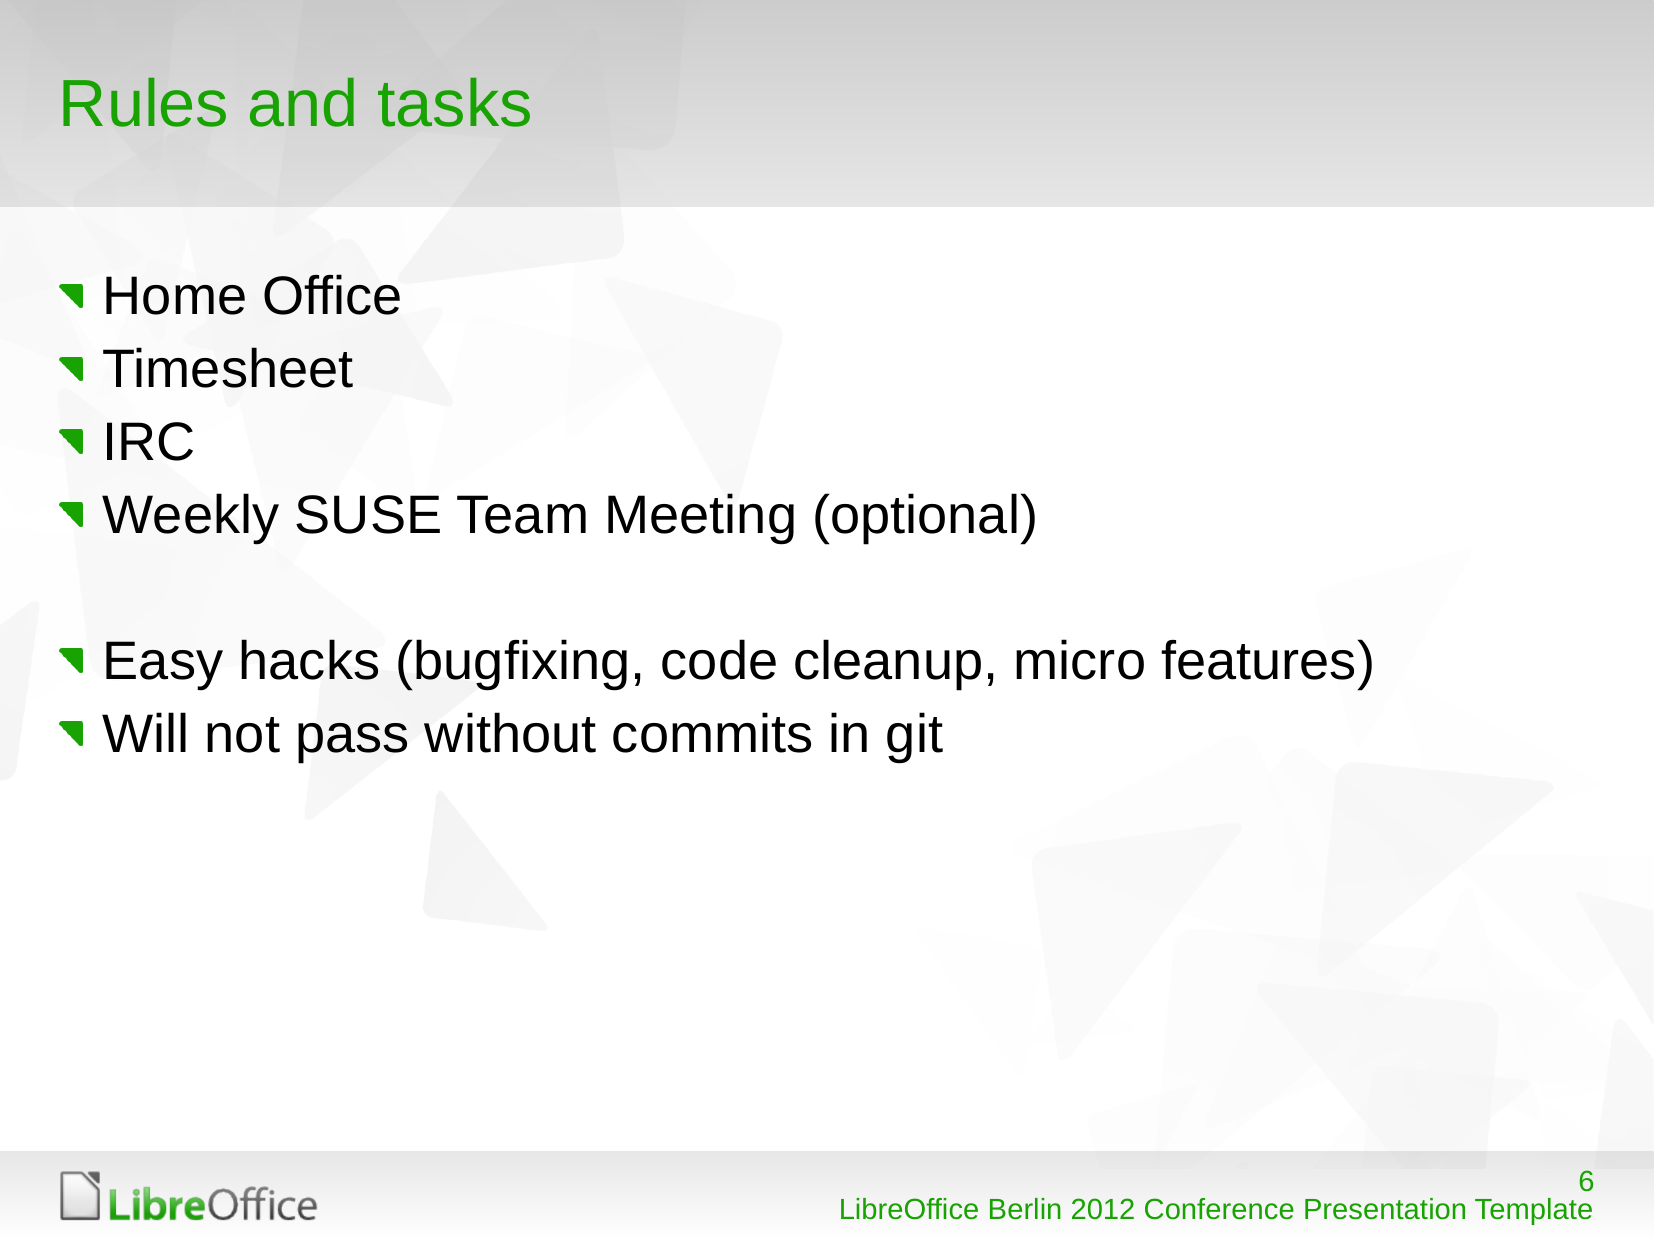

# Rules and tasks
Home Office
Timesheet
IRC
Weekly SUSE Team Meeting (optional)
Easy hacks (bugfixing, code cleanup, micro features)
Will not pass without commits in git
6
LibreOffice Berlin 2012 Conference Presentation Template